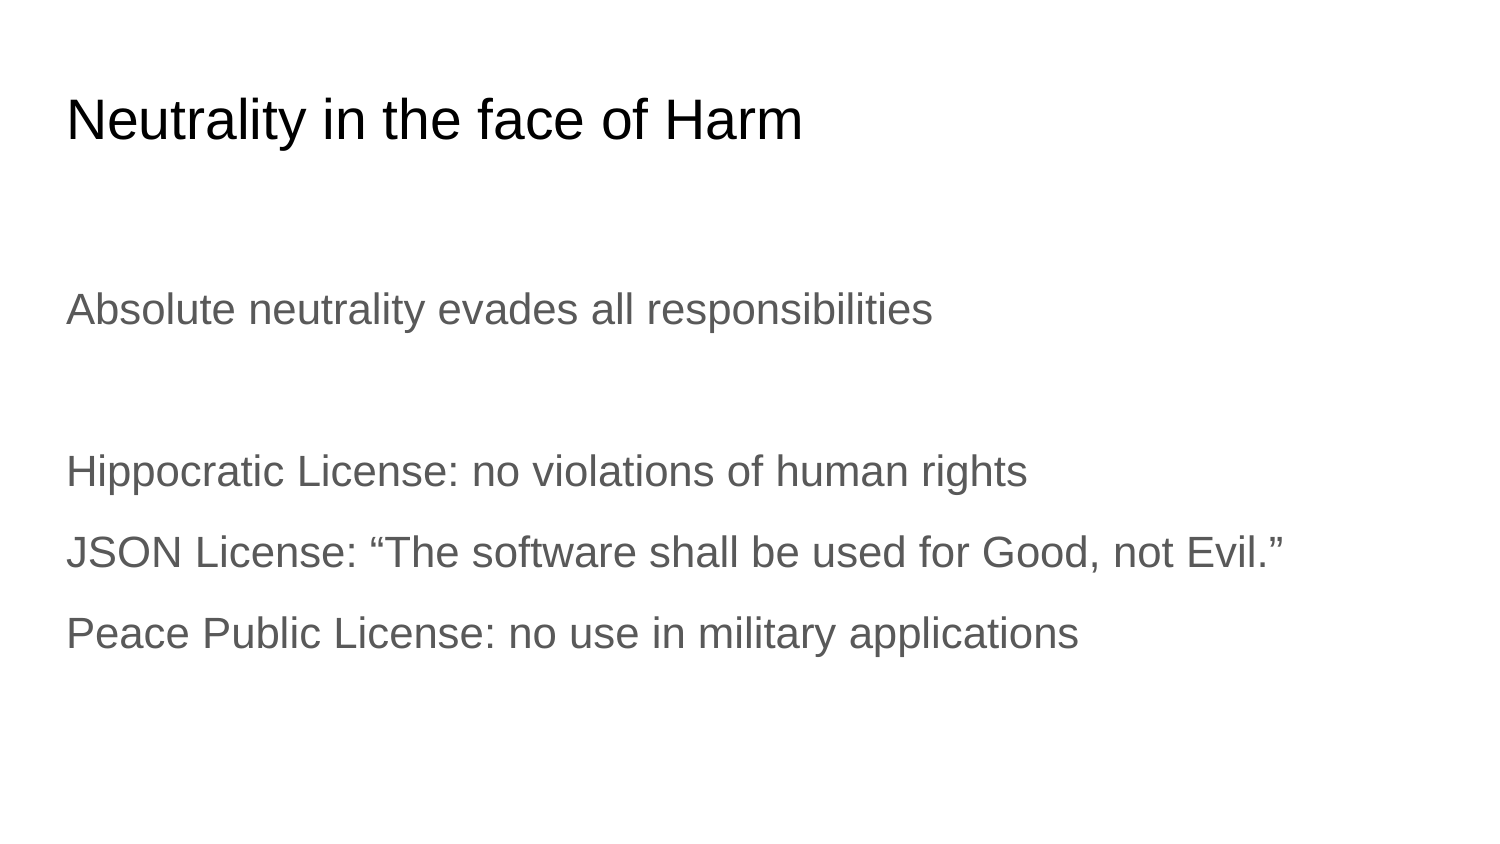

# Neutrality in the face of Harm
Absolute neutrality evades all responsibilities
Hippocratic License: no violations of human rights
JSON License: “The software shall be used for Good, not Evil.”
Peace Public License: no use in military applications